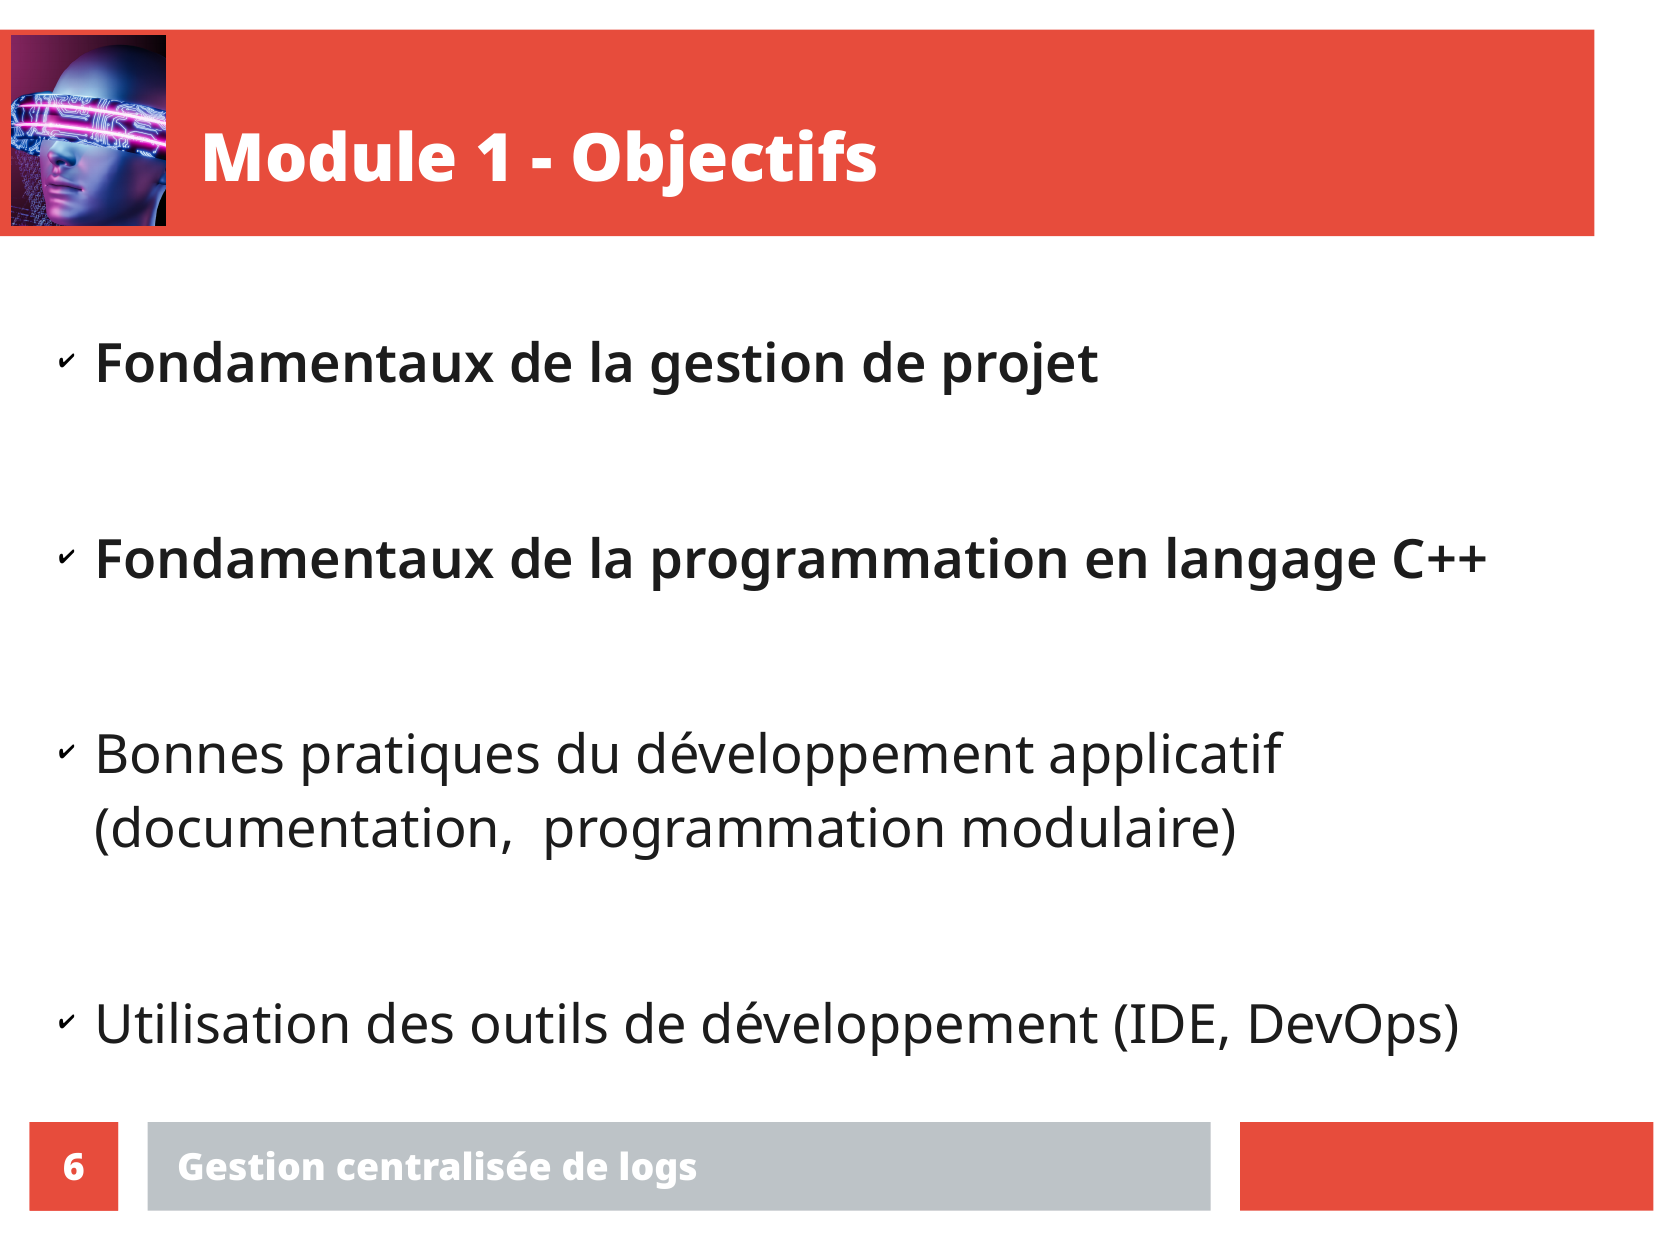

# Module 1 - Objectifs
Fondamentaux de la gestion de projet
Fondamentaux de la programmation en langage C++
Bonnes pratiques du développement applicatif (documentation, programmation modulaire)
Utilisation des outils de développement (IDE, DevOps)
6
Gestion centralisée de logs